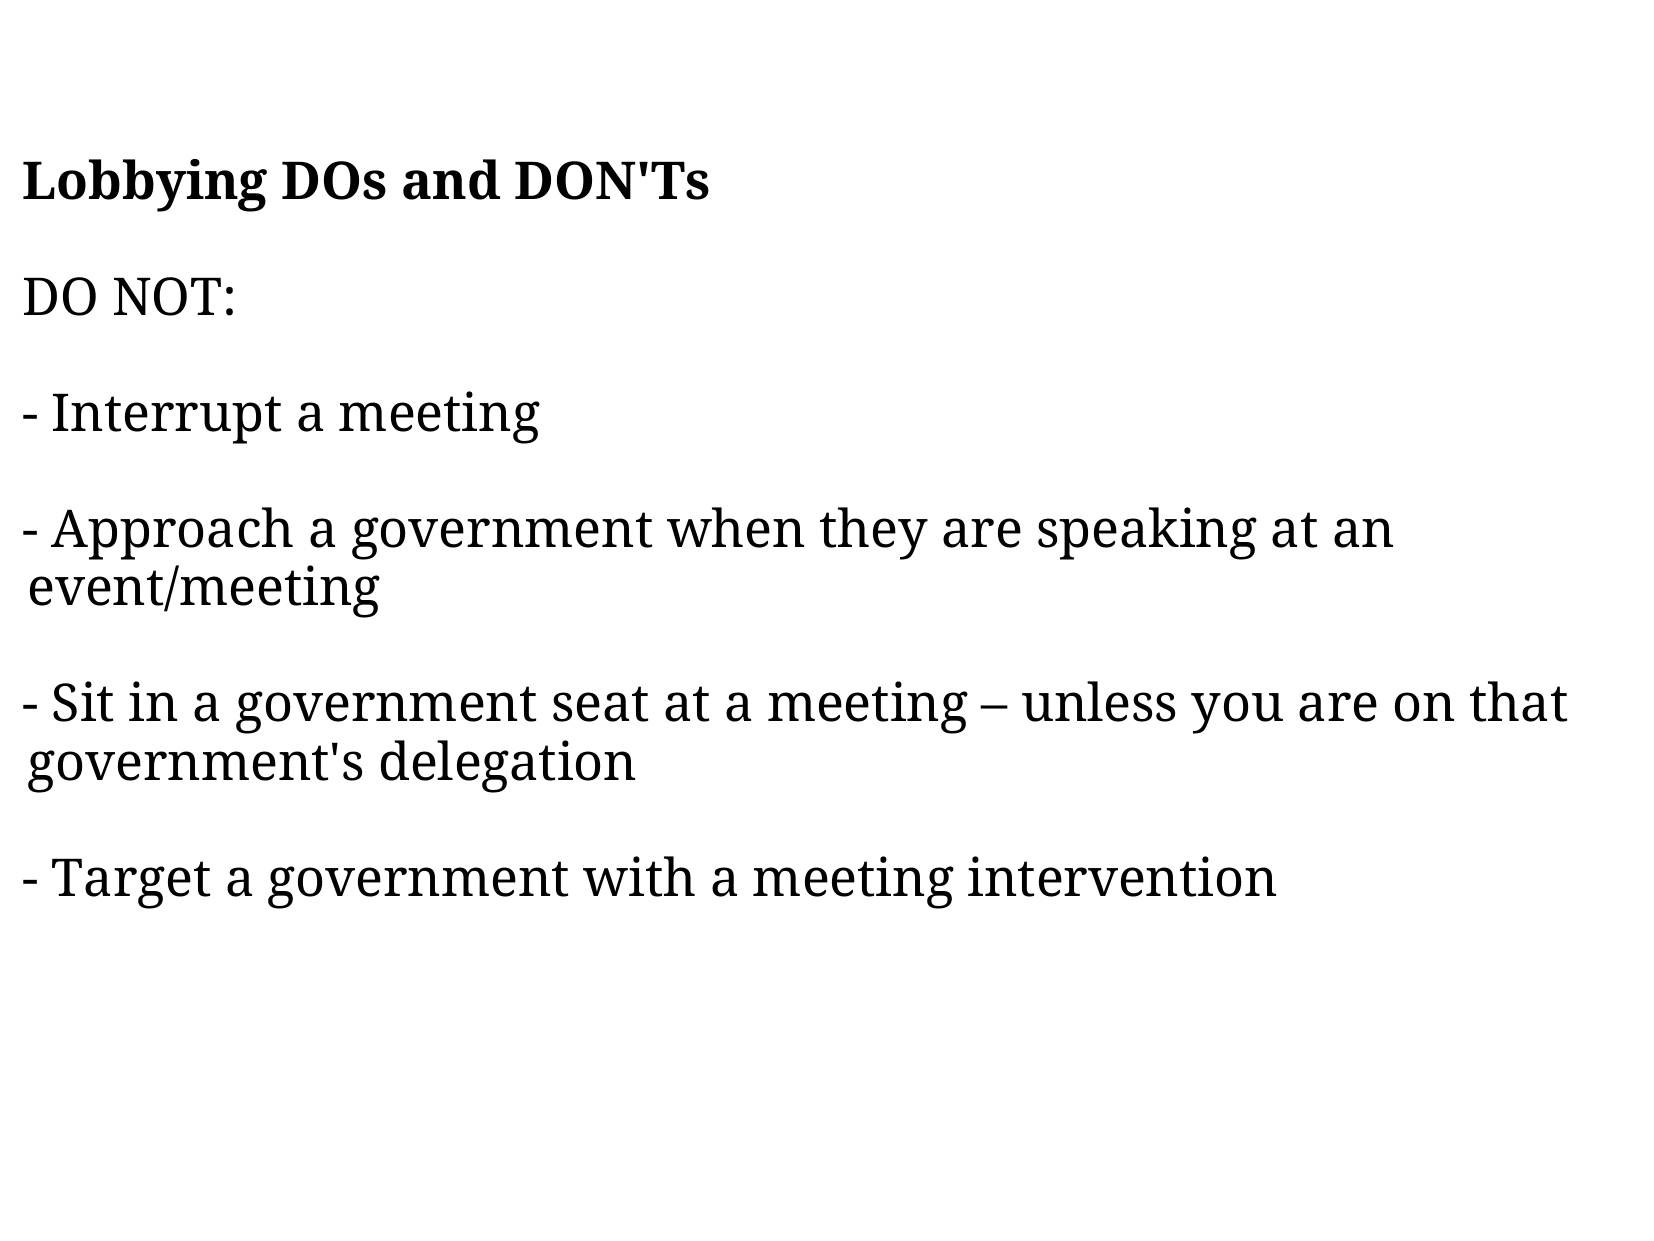

Lobbying DOs and DON'Ts
DO NOT:
- Interrupt a meeting
- Approach a government when they are speaking at an event/meeting
- Sit in a government seat at a meeting – unless you are on that government's delegation
- Target a government with a meeting intervention